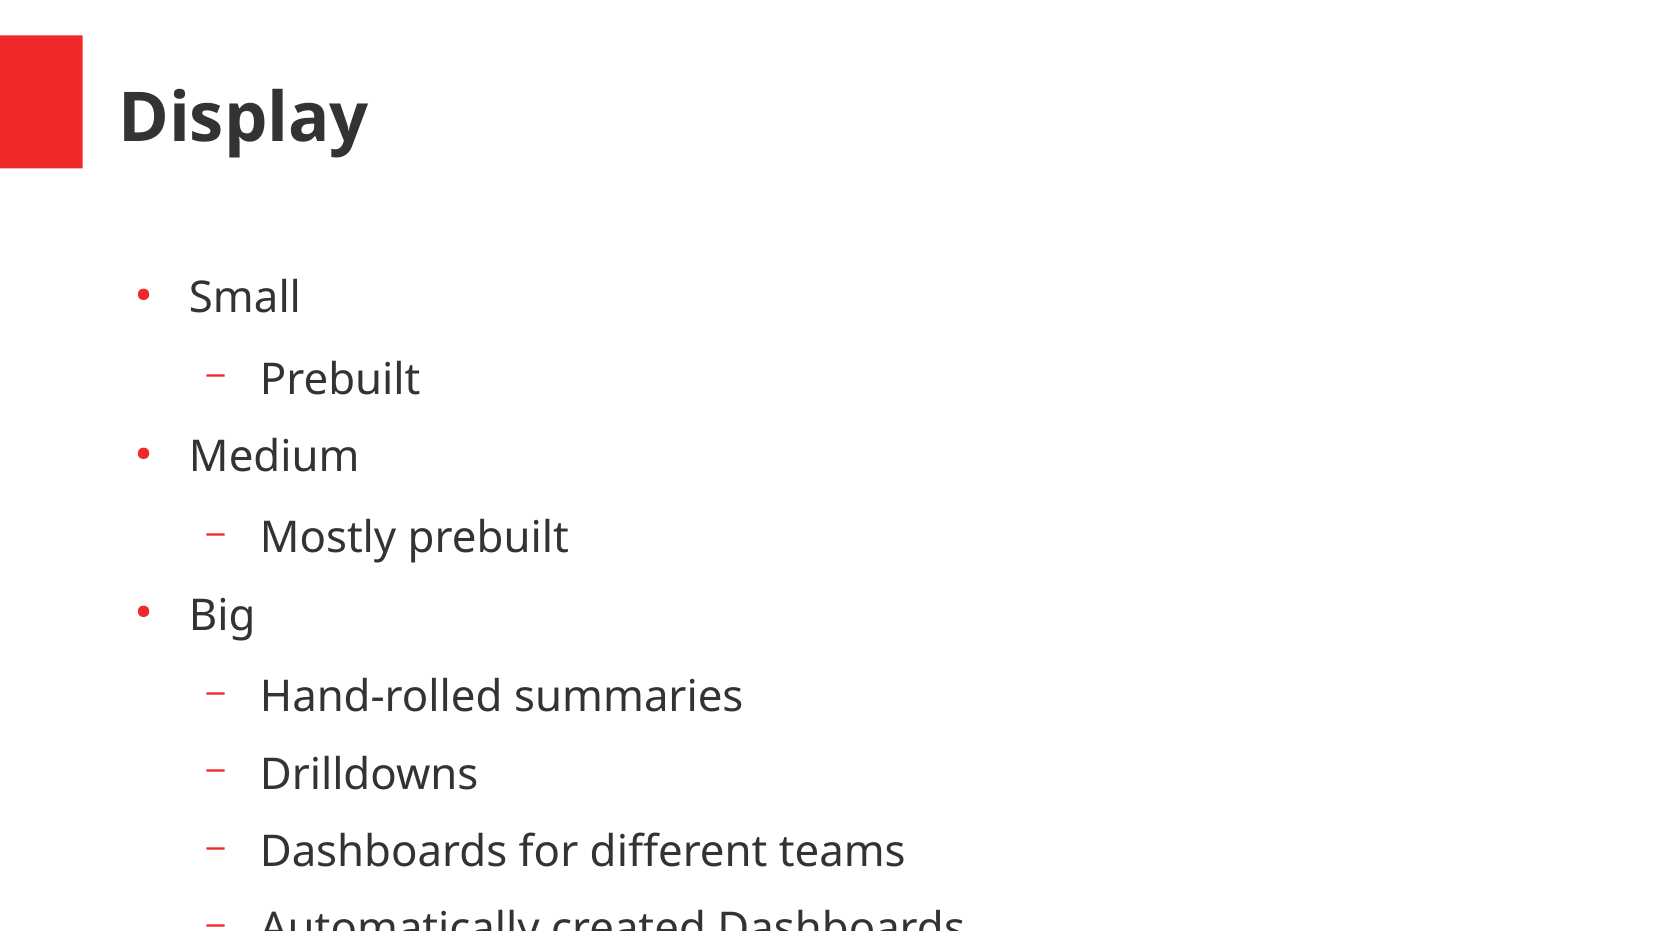

# Display
Small
Prebuilt
Medium
Mostly prebuilt
Big
Hand-rolled summaries
Drilldowns
Dashboards for different teams
Automatically created Dashboards